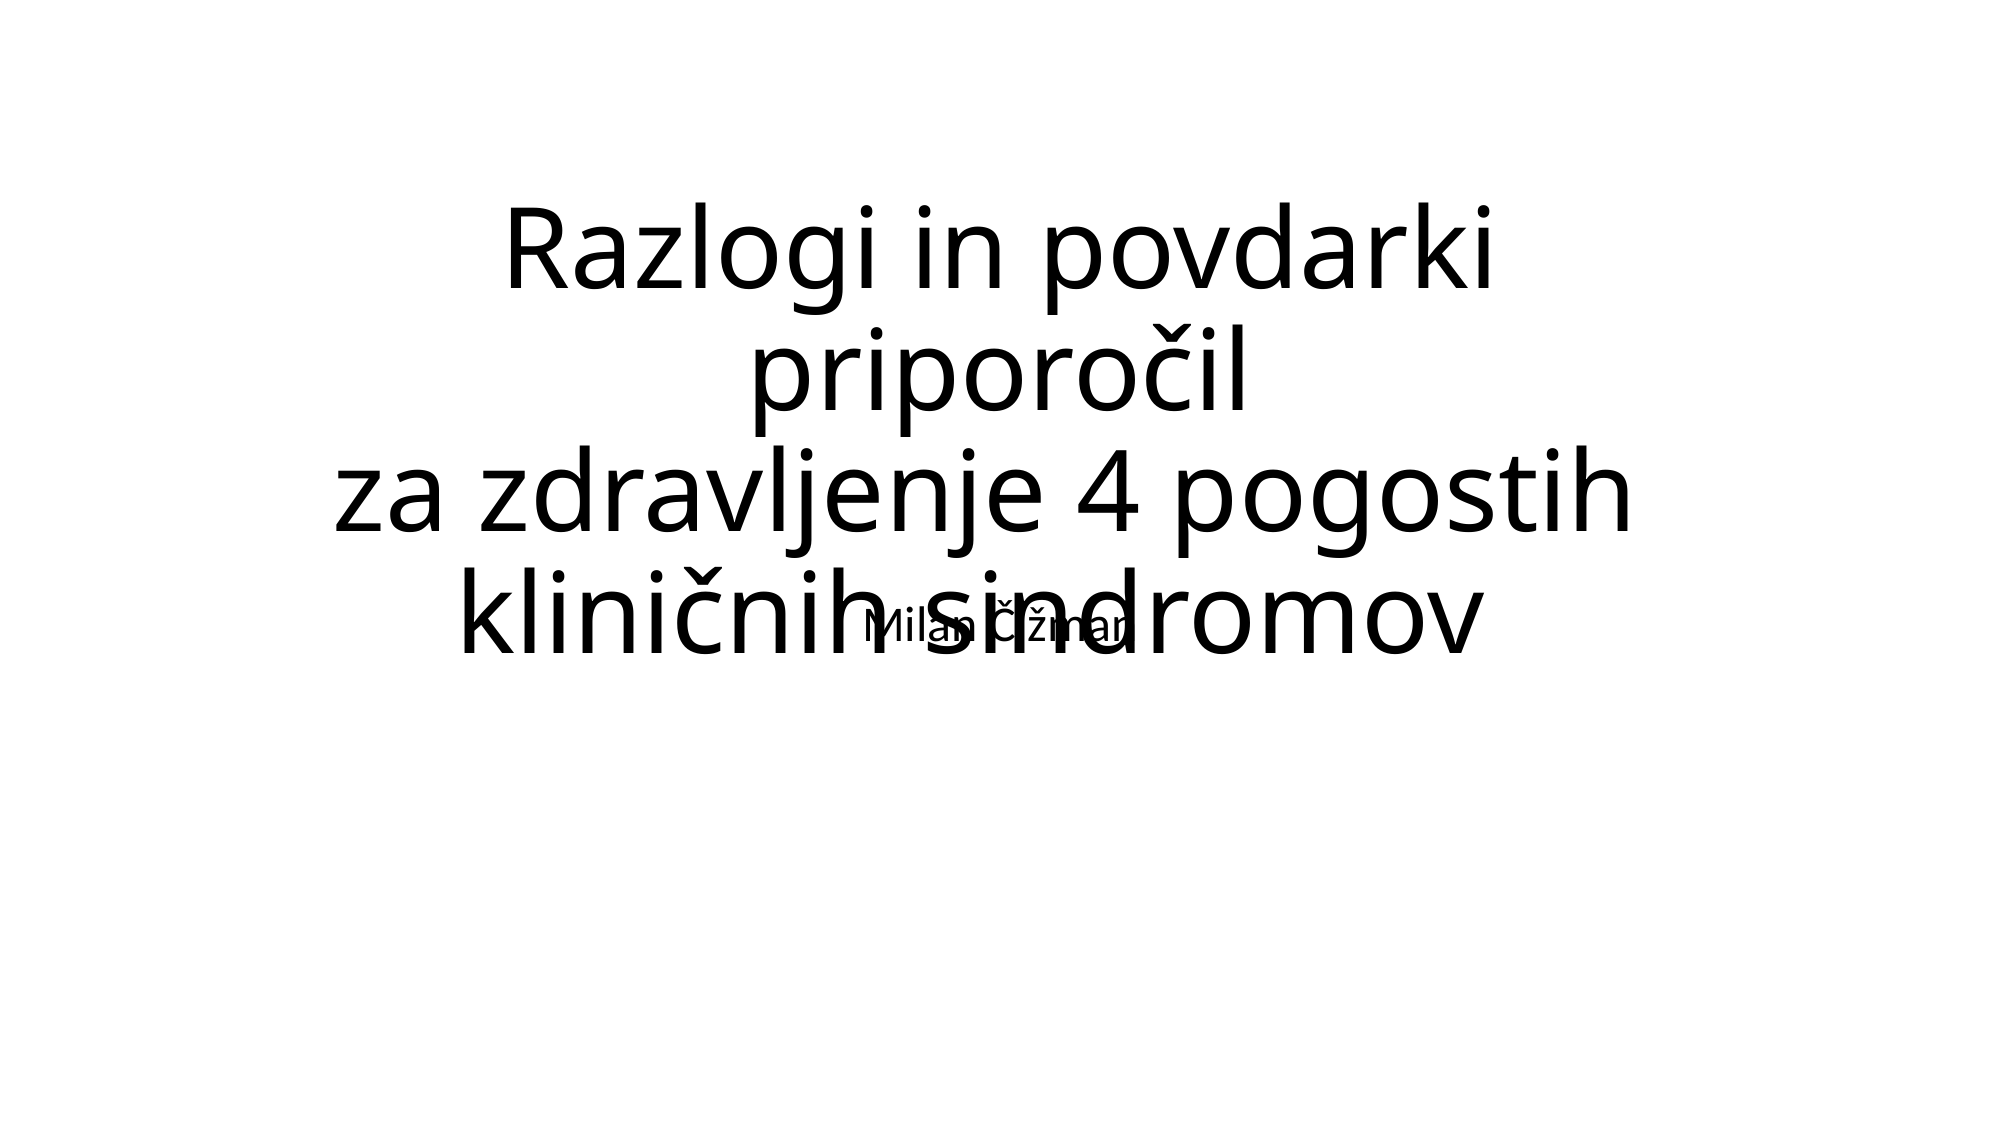

# Razlogi in povdarki priporočil za zdravljenje 4 pogostih kliničnih sindromov
Milan Čižman